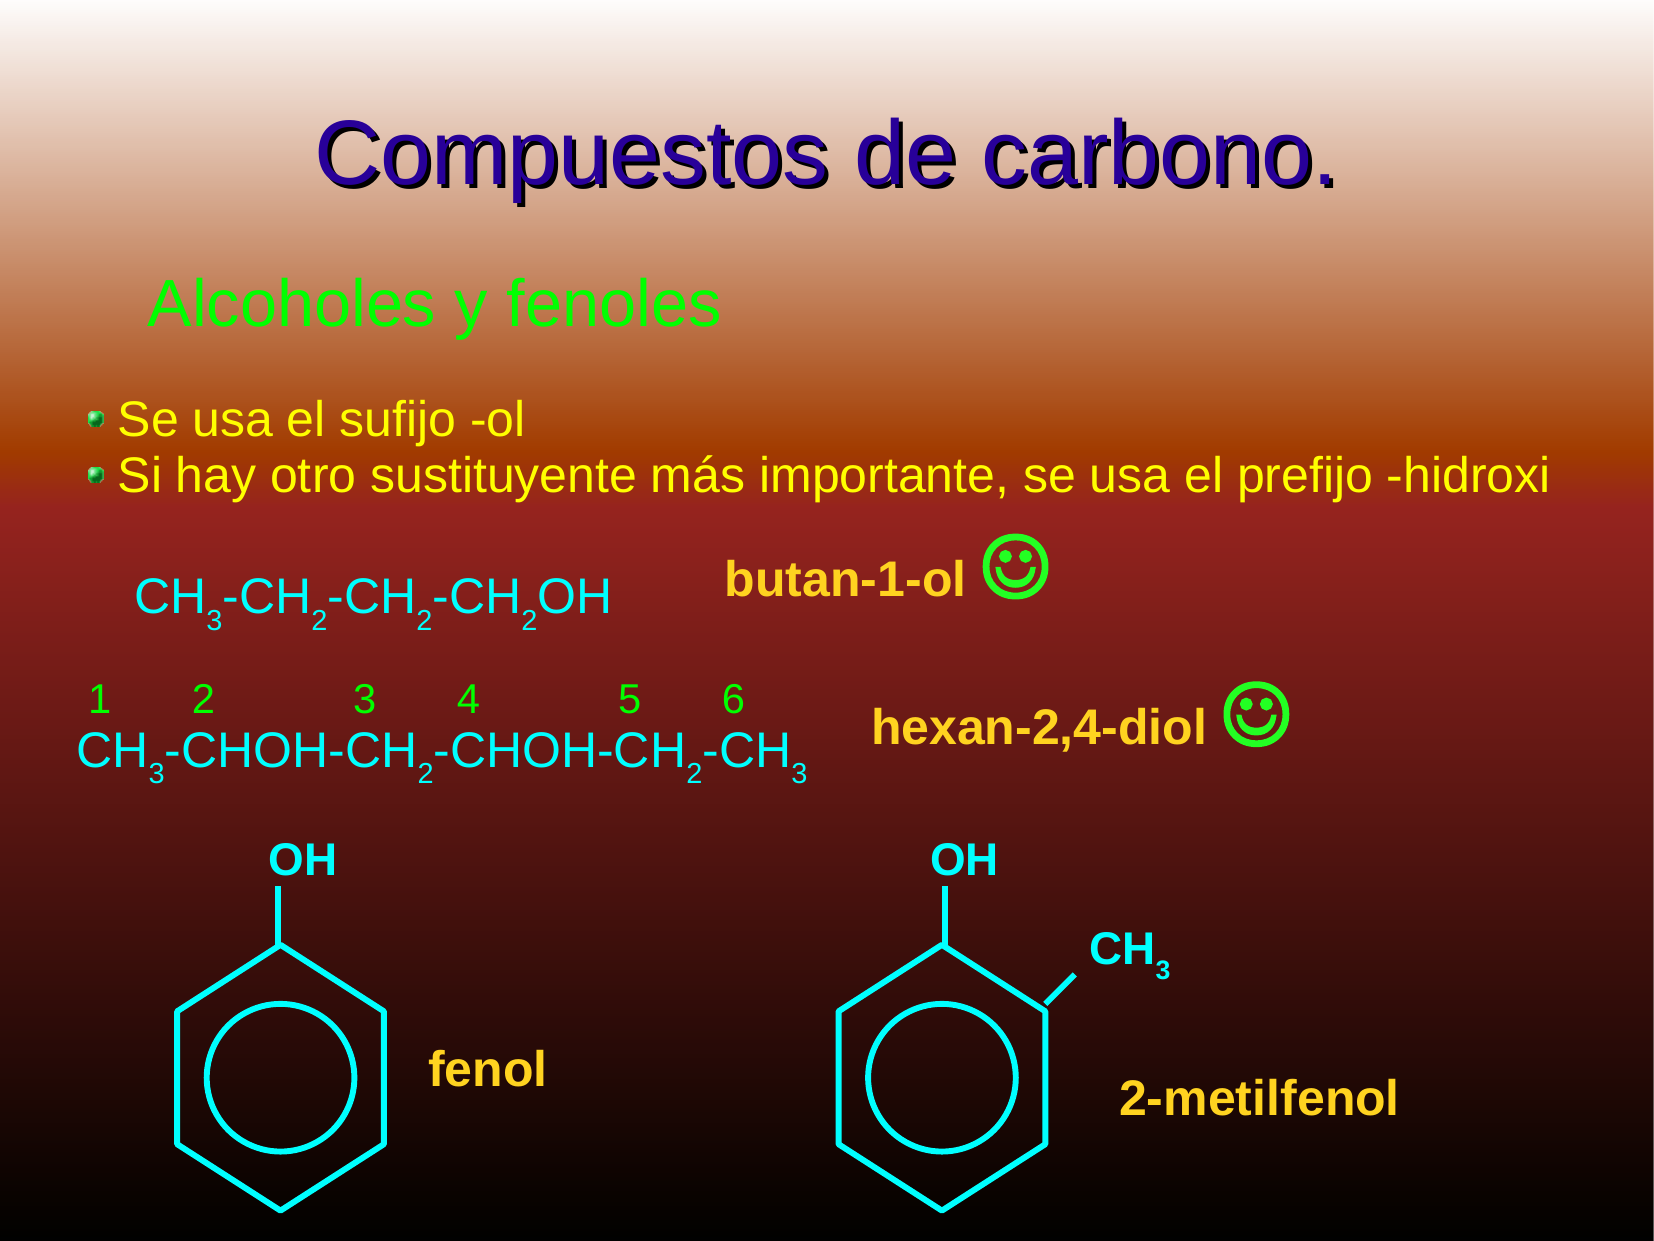

# Compuestos de carbono.
Alcoholes y fenoles
 Se usa el sufijo -ol
 Si hay otro sustituyente más importante, se usa el prefijo -hidroxi
butan-1-ol 
CH3-CH2-CH2-CH2OH
 1 2 3 4 5 6
CH3-CHOH-CH2-CHOH-CH2-CH3
hexan-2,4-diol 
OH
OH
CH3
fenol
2-metilfenol